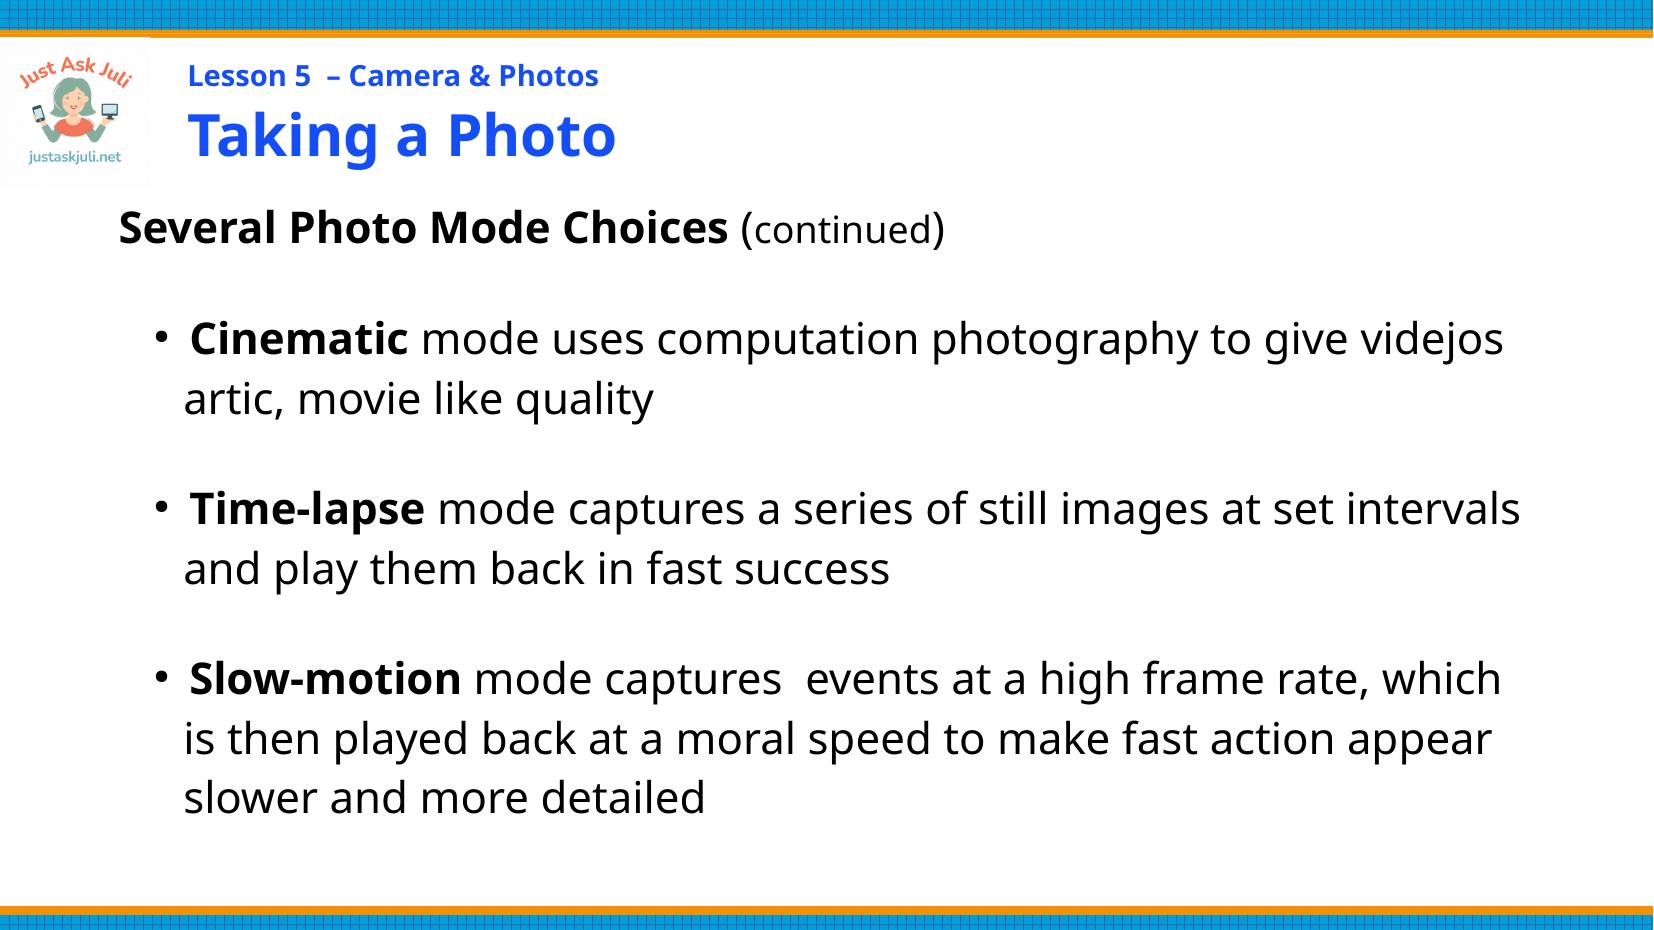

Lesson 5 – Camera & Photos
Taking a Photo
Several Photo Mode Choices (continued)
Cinematic mode uses computation photography to give videjos artic, movie like quality
Time-lapse mode captures a series of still images at set intervals and play them back in fast success
Slow-motion mode captures events at a high frame rate, which is then played back at a moral speed to make fast action appear slower and more detailed